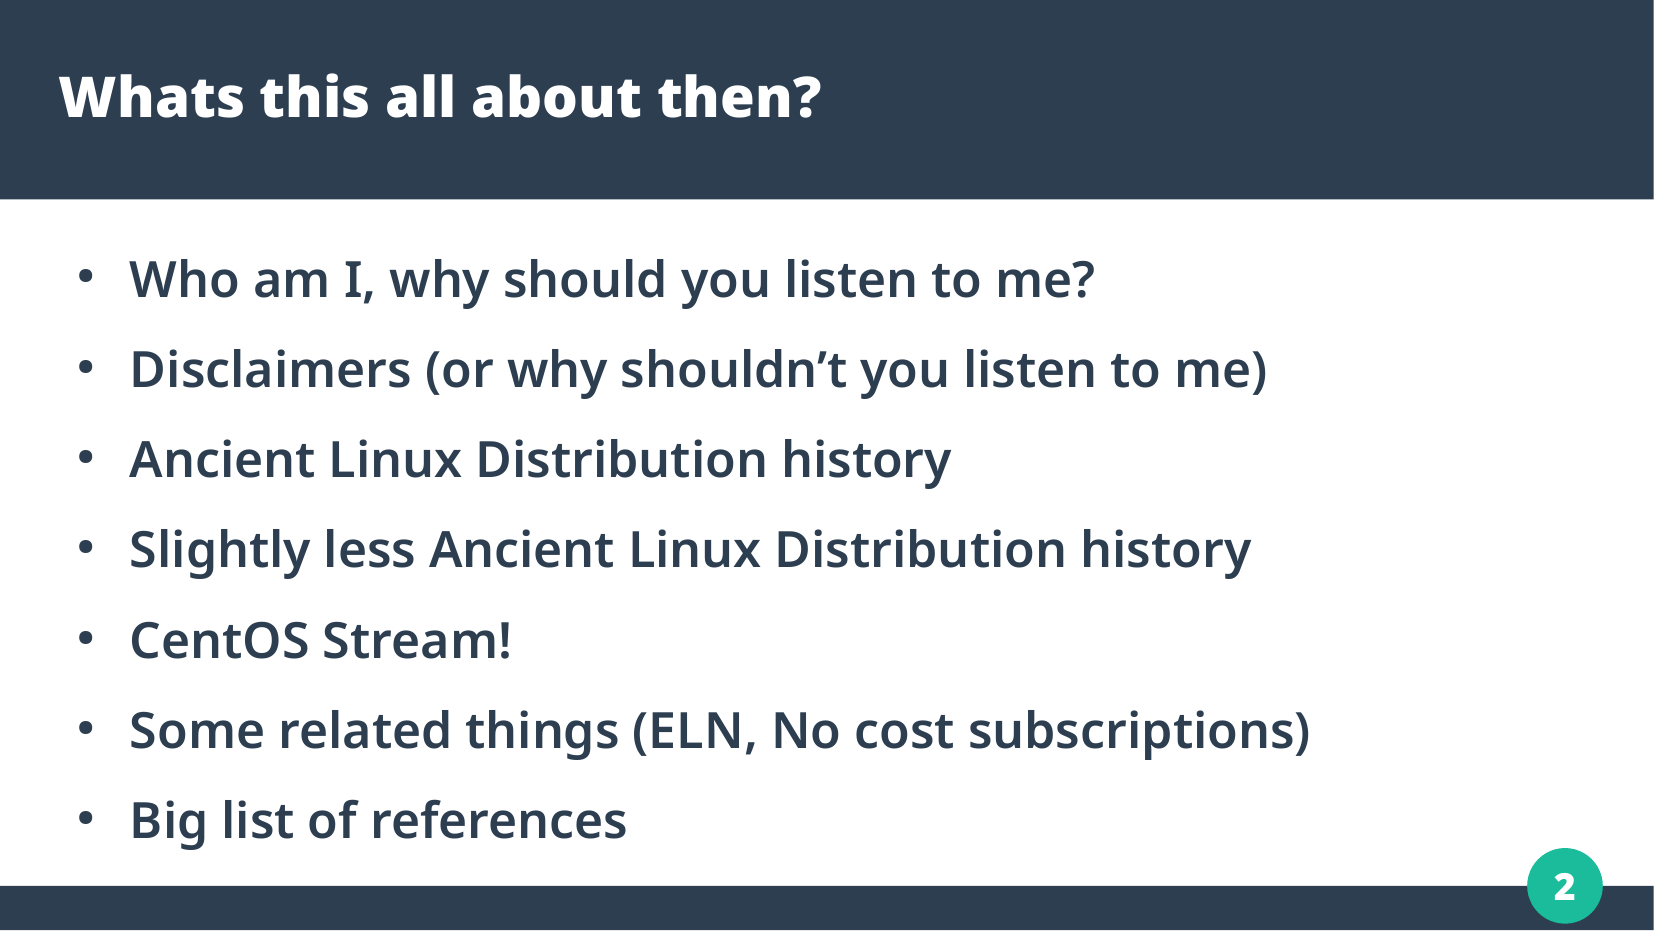

# Whats this all about then?
Who am I, why should you listen to me?
Disclaimers (or why shouldn’t you listen to me)
Ancient Linux Distribution history
Slightly less Ancient Linux Distribution history
CentOS Stream!
Some related things (ELN, No cost subscriptions)
Big list of references